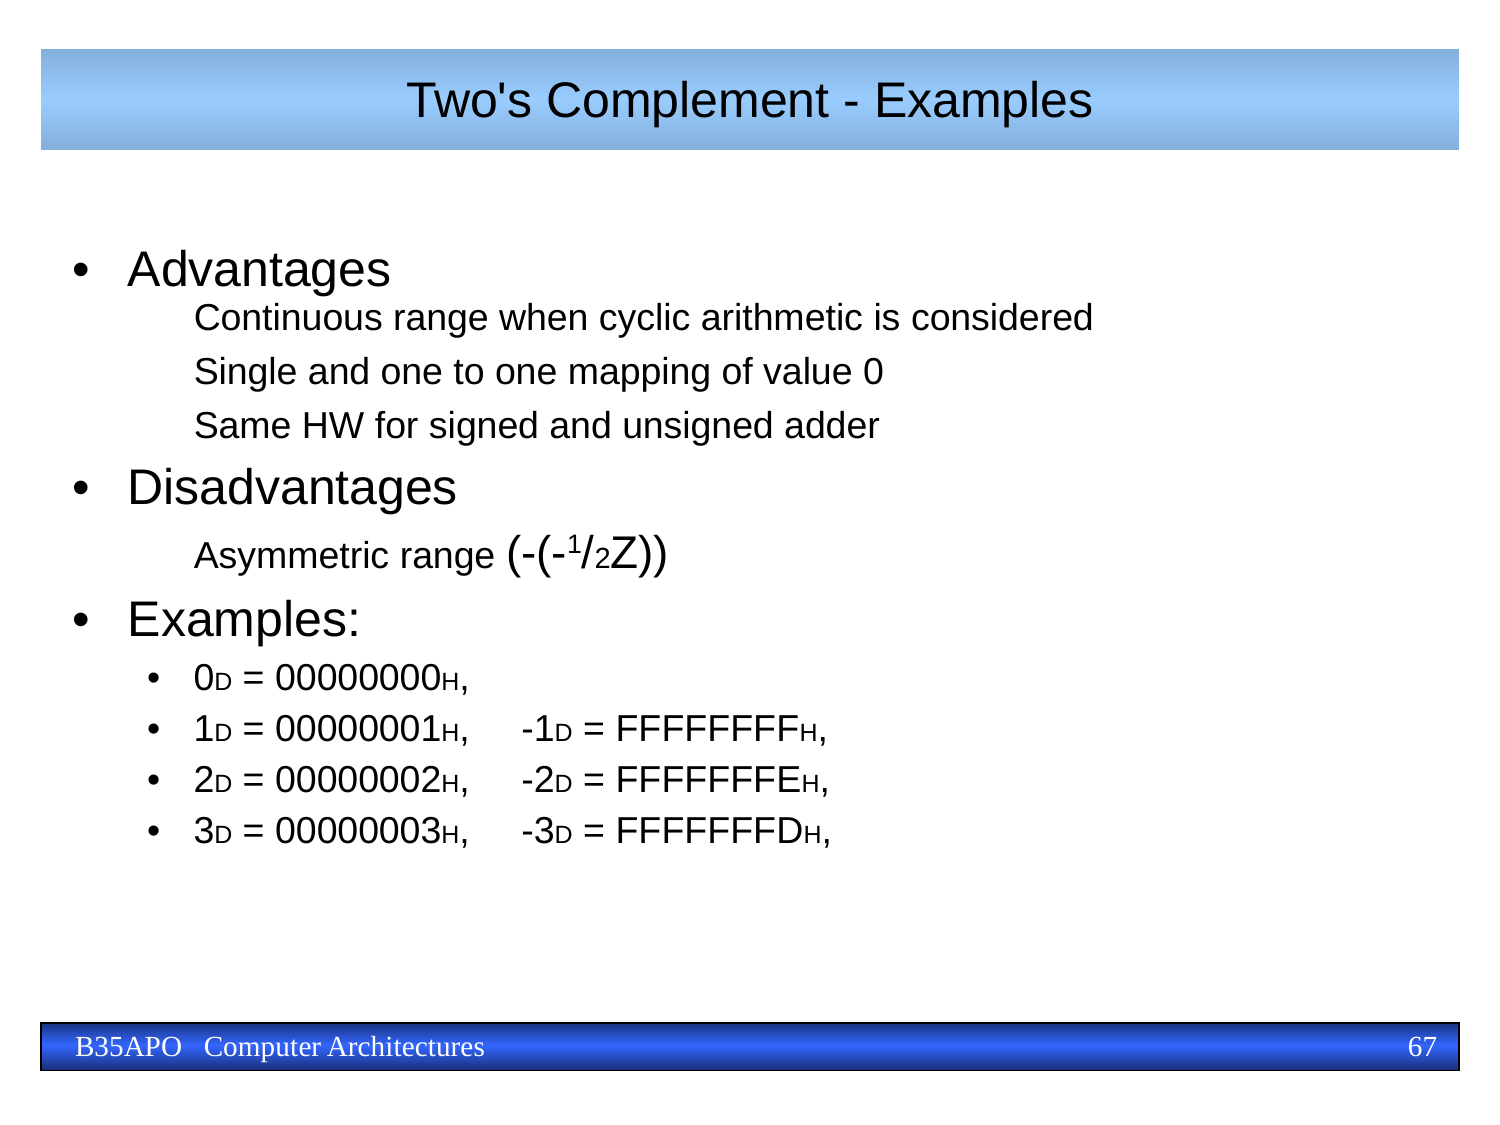

# Two's Complement - Examples
Advantages
Continuous range when cyclic arithmetic is considered
Single and one to one mapping of value 0
Same HW for signed and unsigned adder
Disadvantages
Asymmetric range (-(-1/2Z))
Examples:
0D = 00000000H,
1D = 00000001H,	-1D = FFFFFFFFH,
2D = 00000002H,	-2D = FFFFFFFEH,
3D = 00000003H,	-3D = FFFFFFFDH,
B35APO Computer Architectures
67